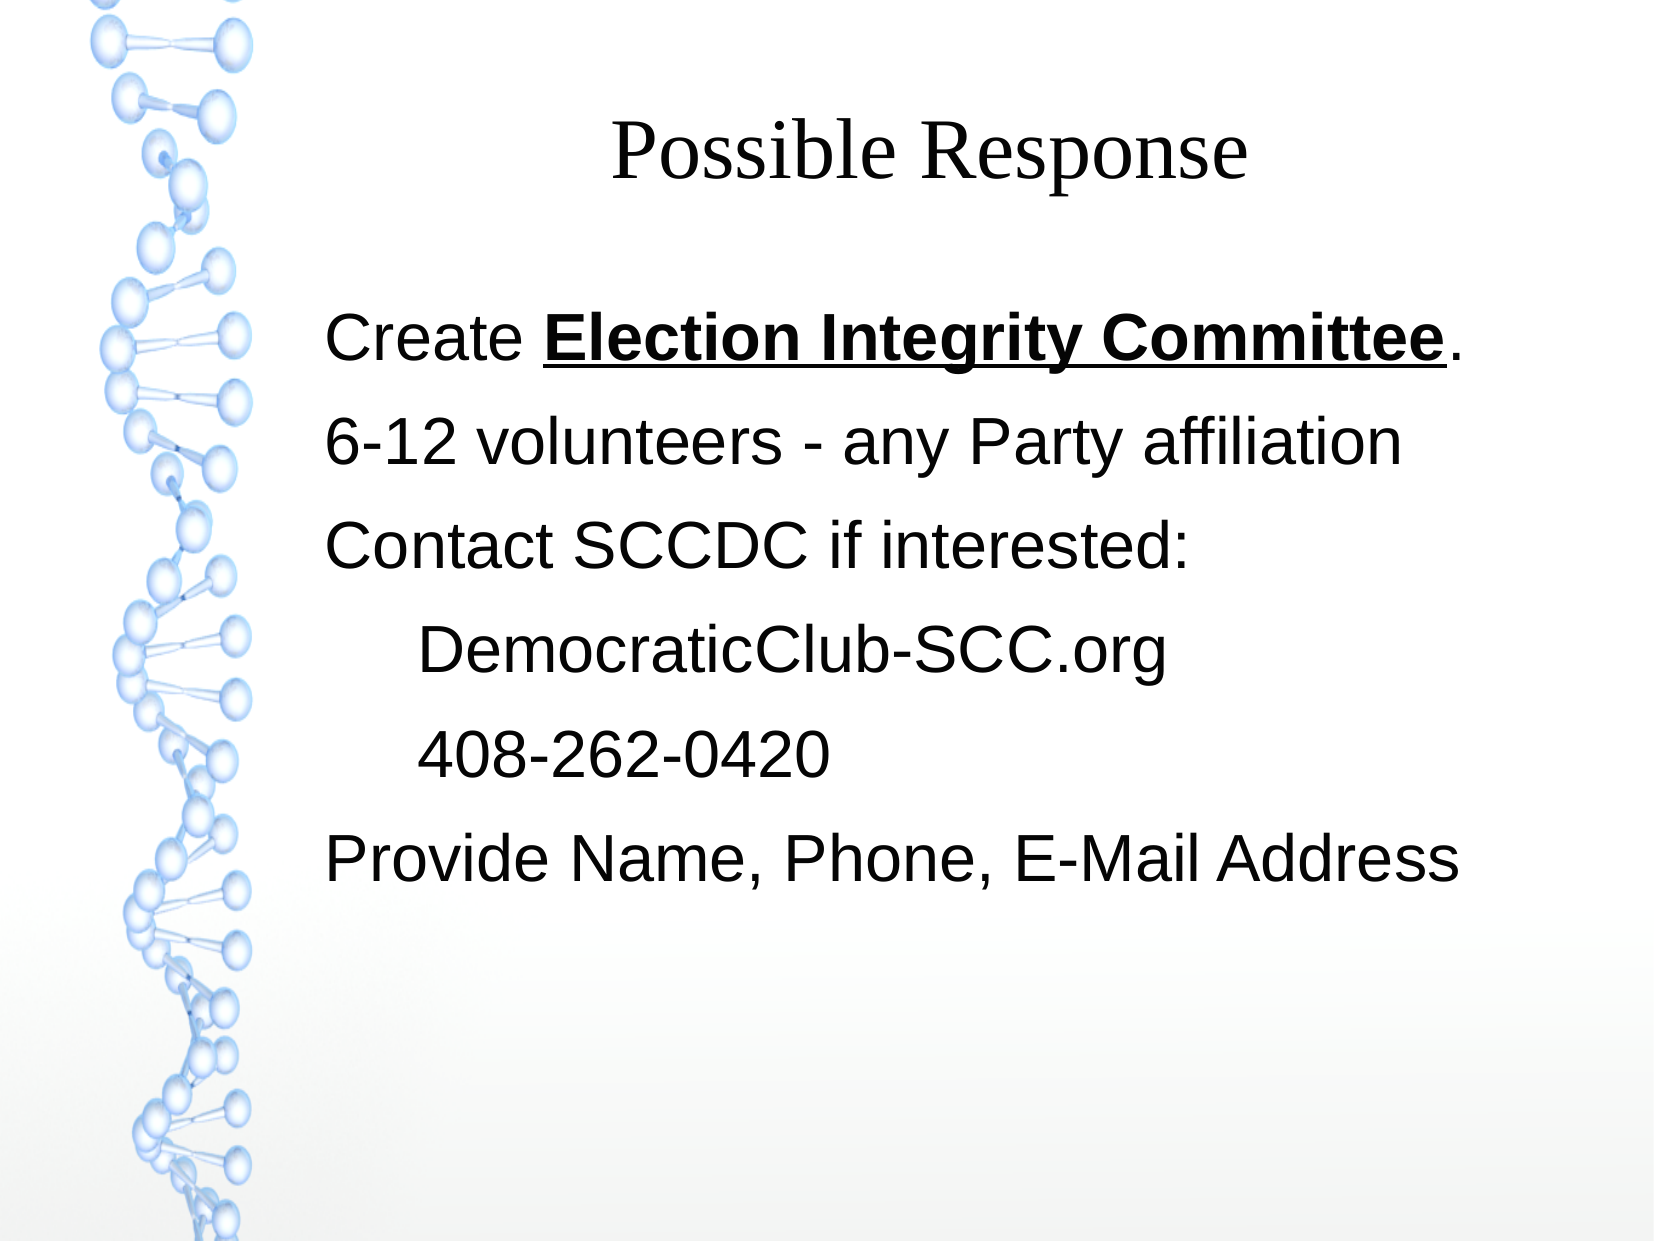

# Possible Response
Create Election Integrity Committee.
6-12 volunteers - any Party affiliation
Contact SCCDC if interested:
 DemocraticClub-SCC.org
 408-262-0420
Provide Name, Phone, E-Mail Address